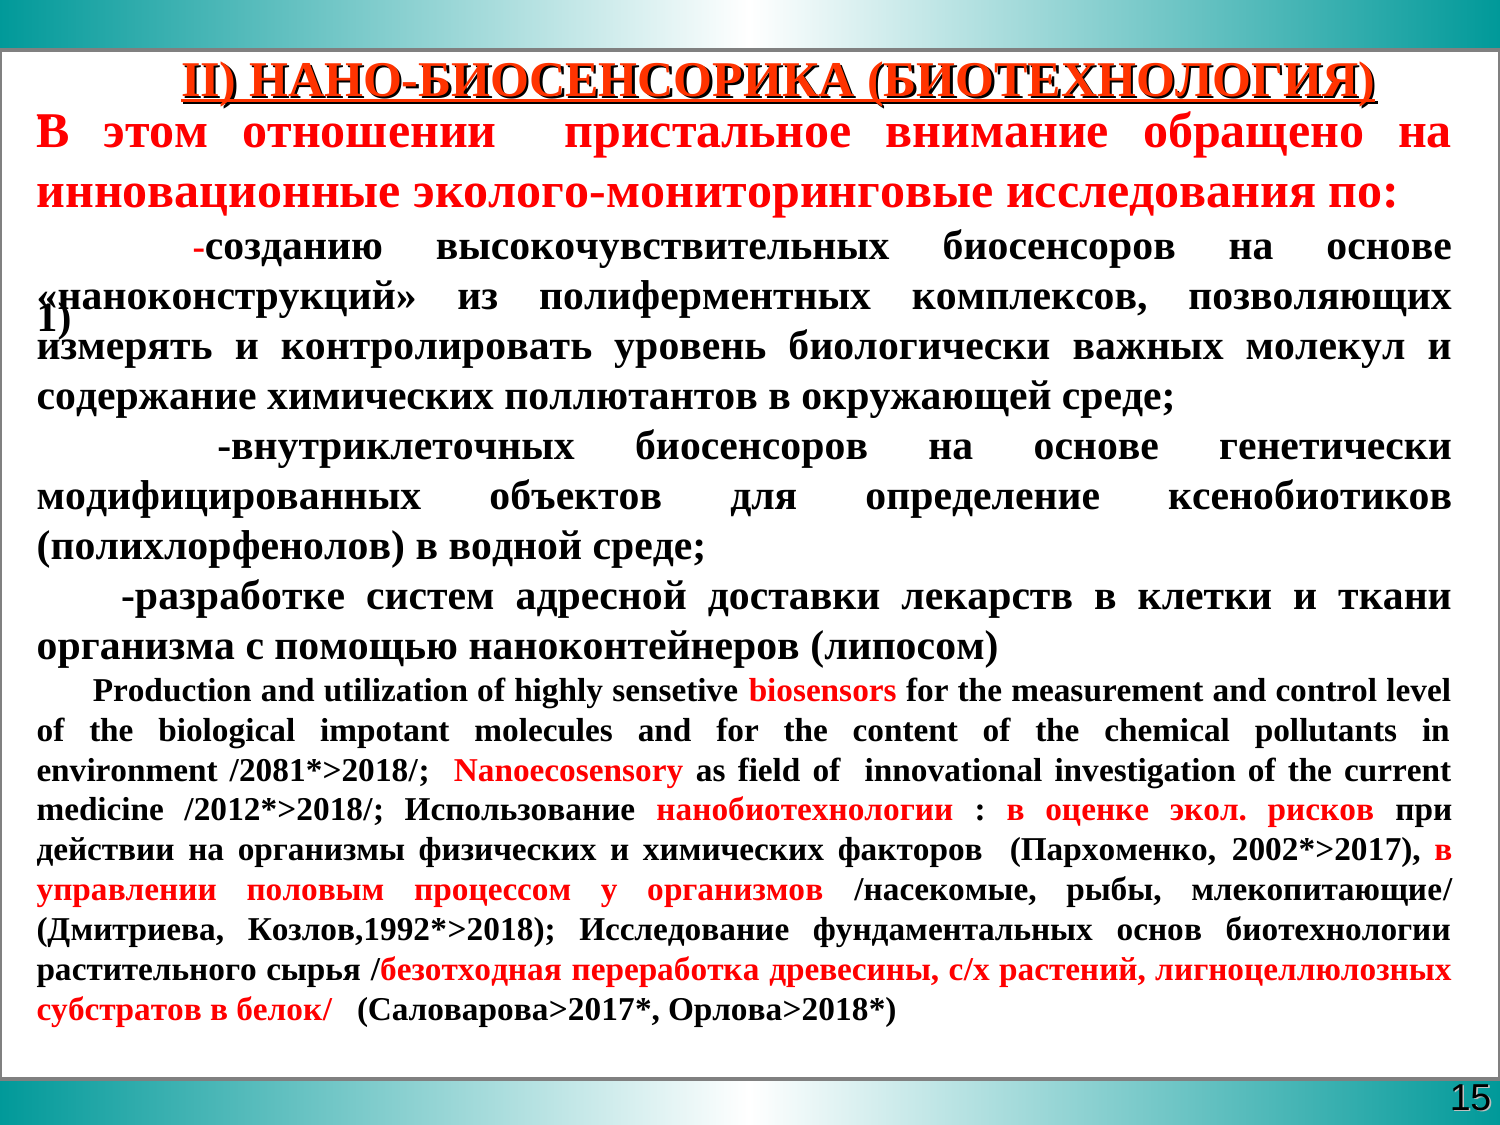

В этом отношении пристальное внимание обращено на инновационные эколого-мониторинговые исследования по:
 -созданию высокочувствительных биосенсоров на основе «наноконструкций» из полиферментных комплексов, позволяющих измерять и контролировать уровень биологически важных молекул и содержание химических поллютантов в окружающей среде;
 -внутриклеточных биосенсоров на основе генетически модифицированных объектов для определение ксенобиотиков (полихлорфенолов) в водной среде;
 -разработке систем адресной доставки лекарств в клетки и ткани организма с помощью наноконтейнеров (липосом)
 Production and utilization of highly sensetive biosensors for the measurement and control level of the biological impotant molecules and for the content of the chemical pollutants in environment /2081*>2018/; Nanoecosensory as field of innovational investigation of the current medicine /2012*>2018/; Использование нанобиотехнологии : в оценке экол. рисков при действии на организмы физических и химических факторов (Пархоменко, 2002*>2017), в управлении половым процессом у организмов /насекомые, рыбы, млекопитающие/ (Дмитриева, Козлов,1992*>2018); Исследование фундаментальных основ биотехнологии растительного сырья /безотходная переработка древесины, с/х растений, лигноцеллюлозных субстратов в белок/ (Cаловарова>2017*, Орлова>2018*)
# II) НАНО-БИОСЕНСОРИКА (БИОТЕХНОЛОГИЯ)
-